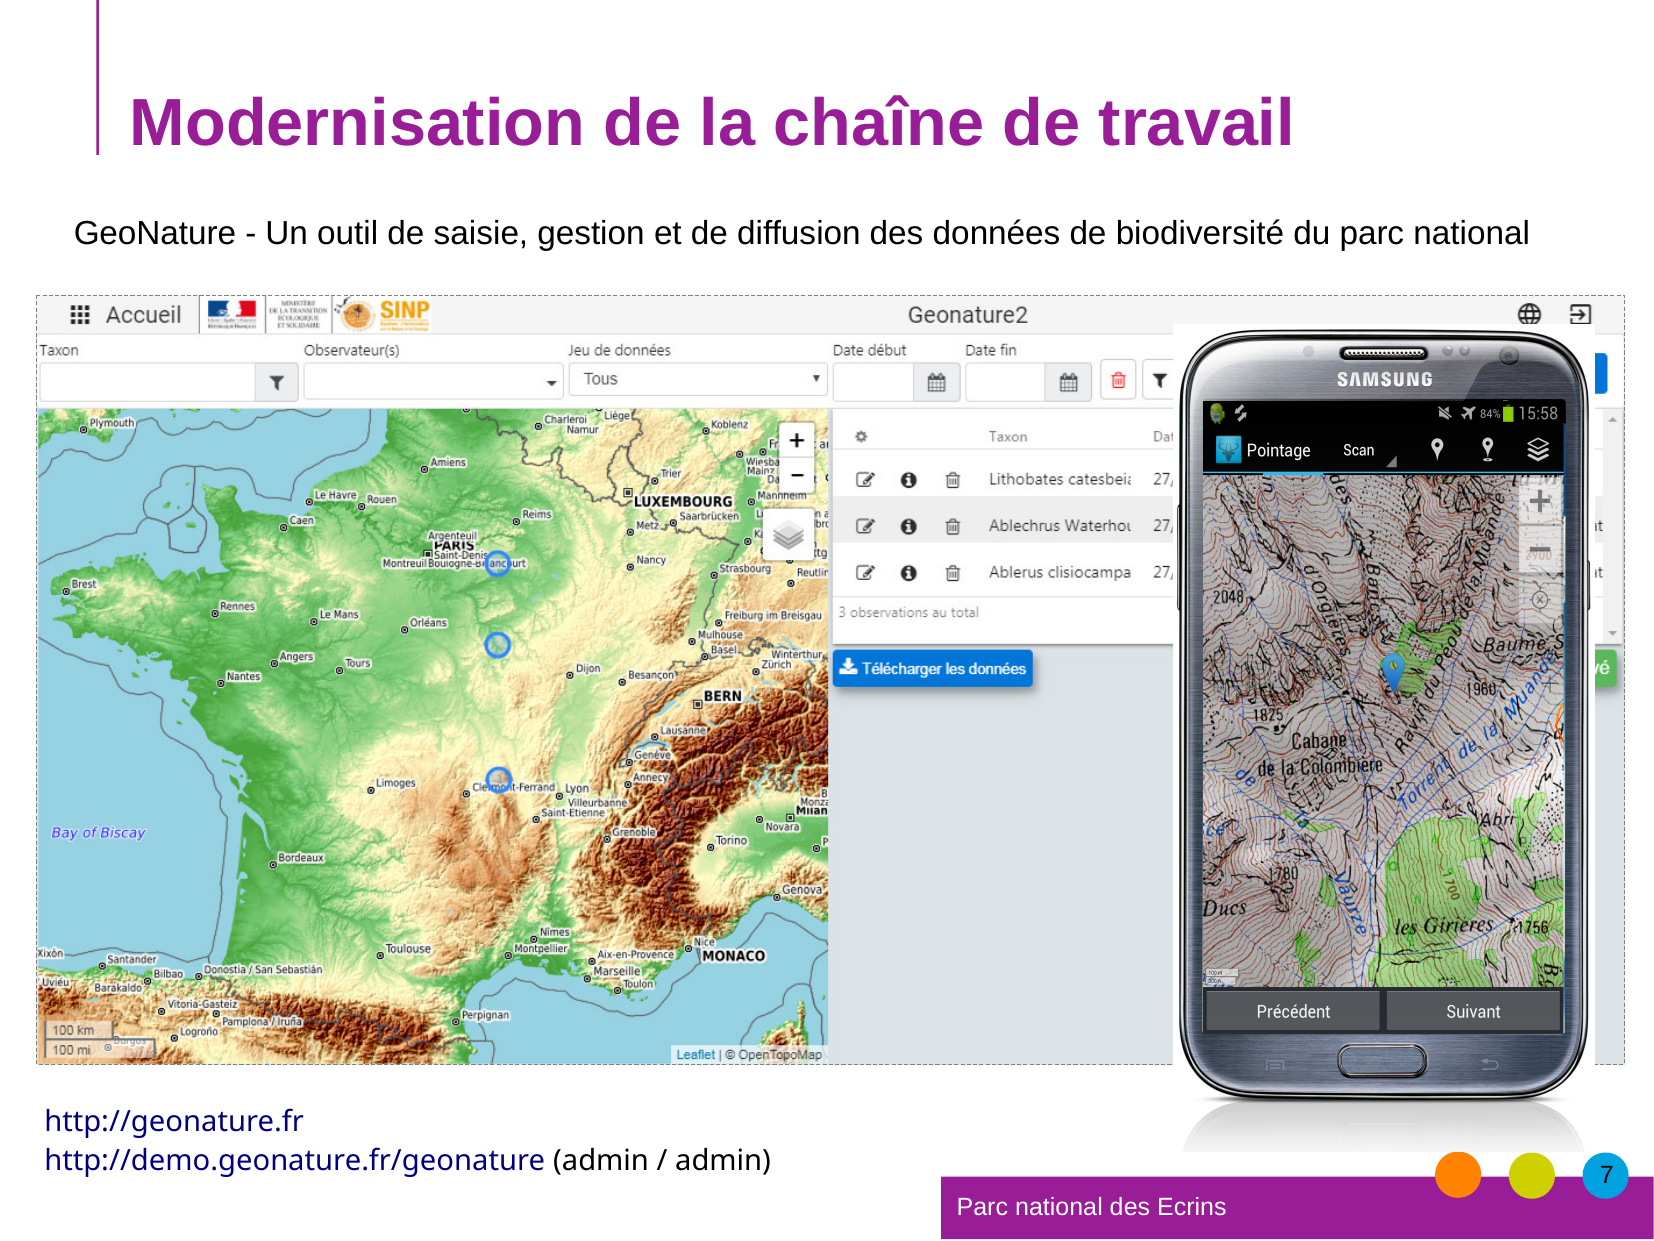

# Modernisation de la chaîne de travail
GeoNature - Un outil de saisie, gestion et de diffusion des données de biodiversité du parc national
http://geonature.fr
http://demo.geonature.fr/geonature (admin / admin)